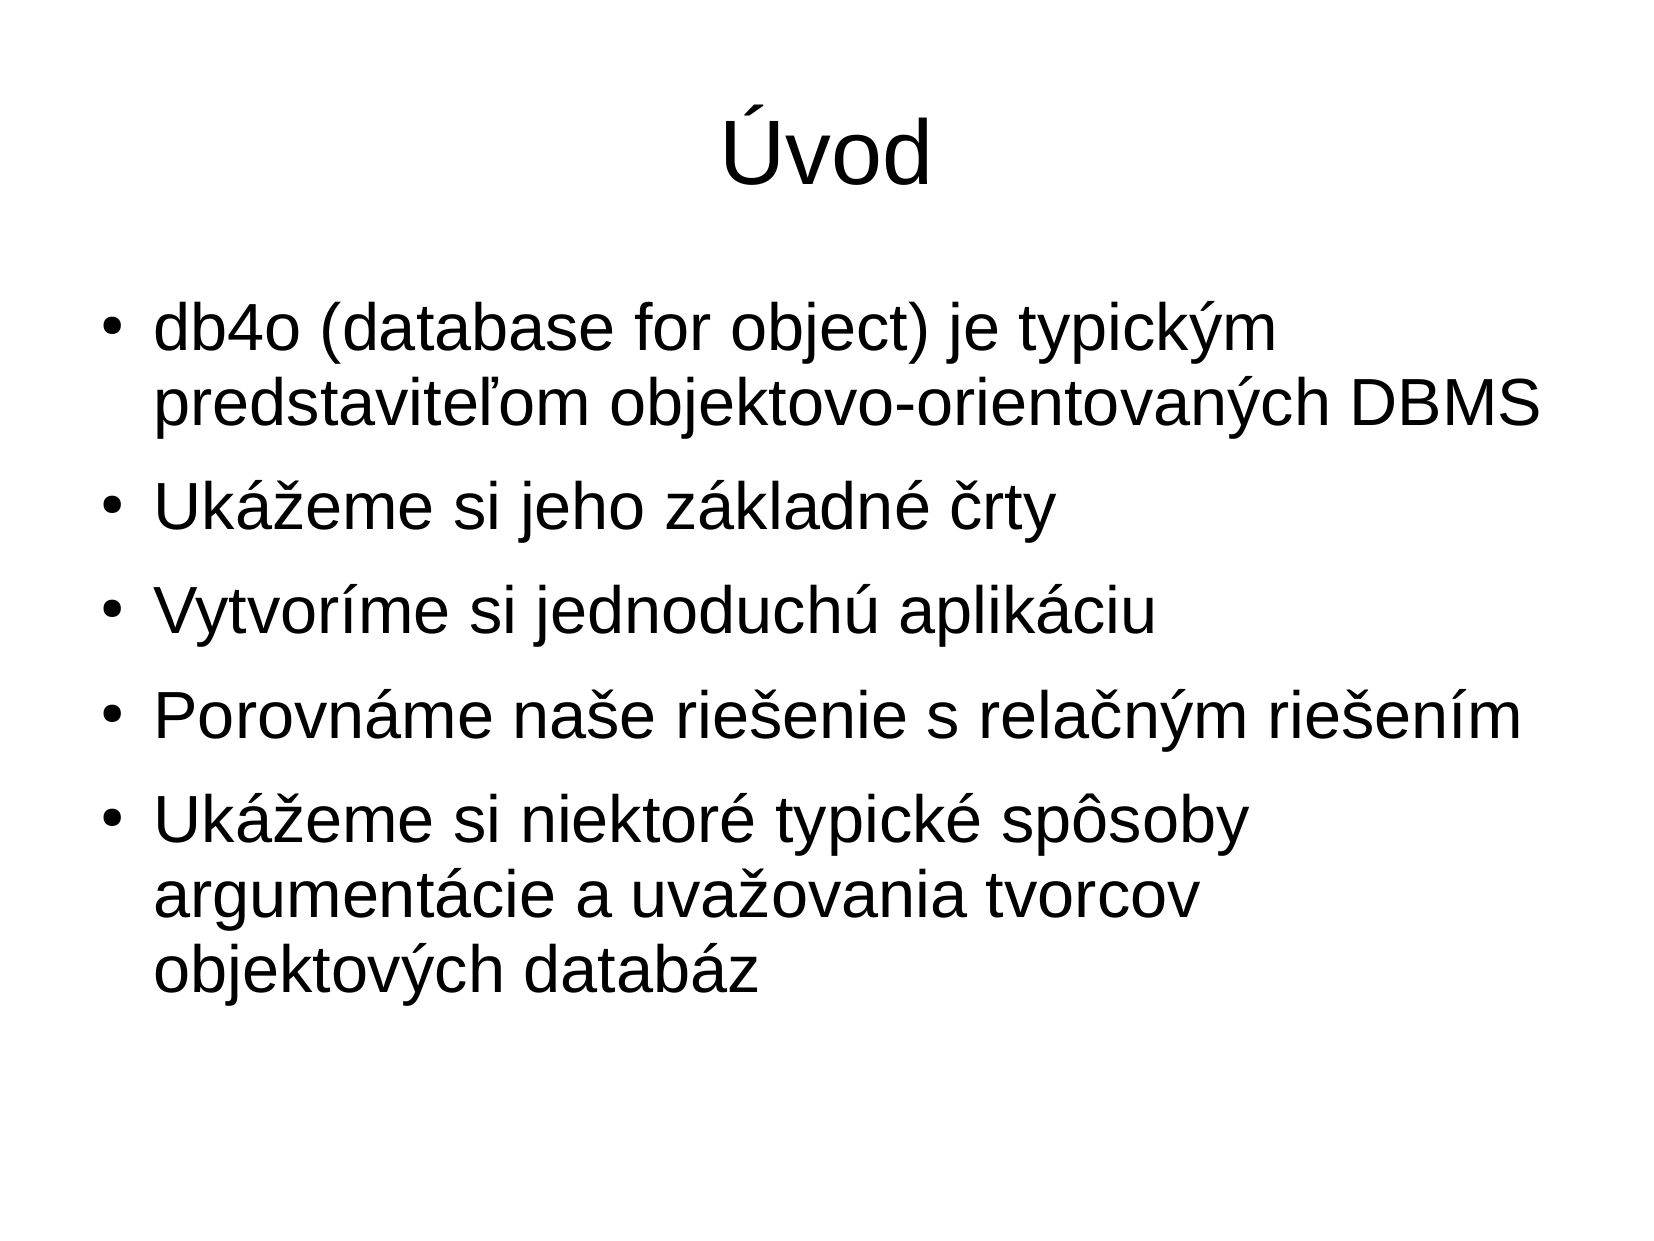

# Úvod
db4o (database for object) je typickým predstaviteľom objektovo-orientovaných DBMS
Ukážeme si jeho základné črty
Vytvoríme si jednoduchú aplikáciu
Porovnáme naše riešenie s relačným riešením
Ukážeme si niektoré typické spôsoby argumentácie a uvažovania tvorcov objektových databáz